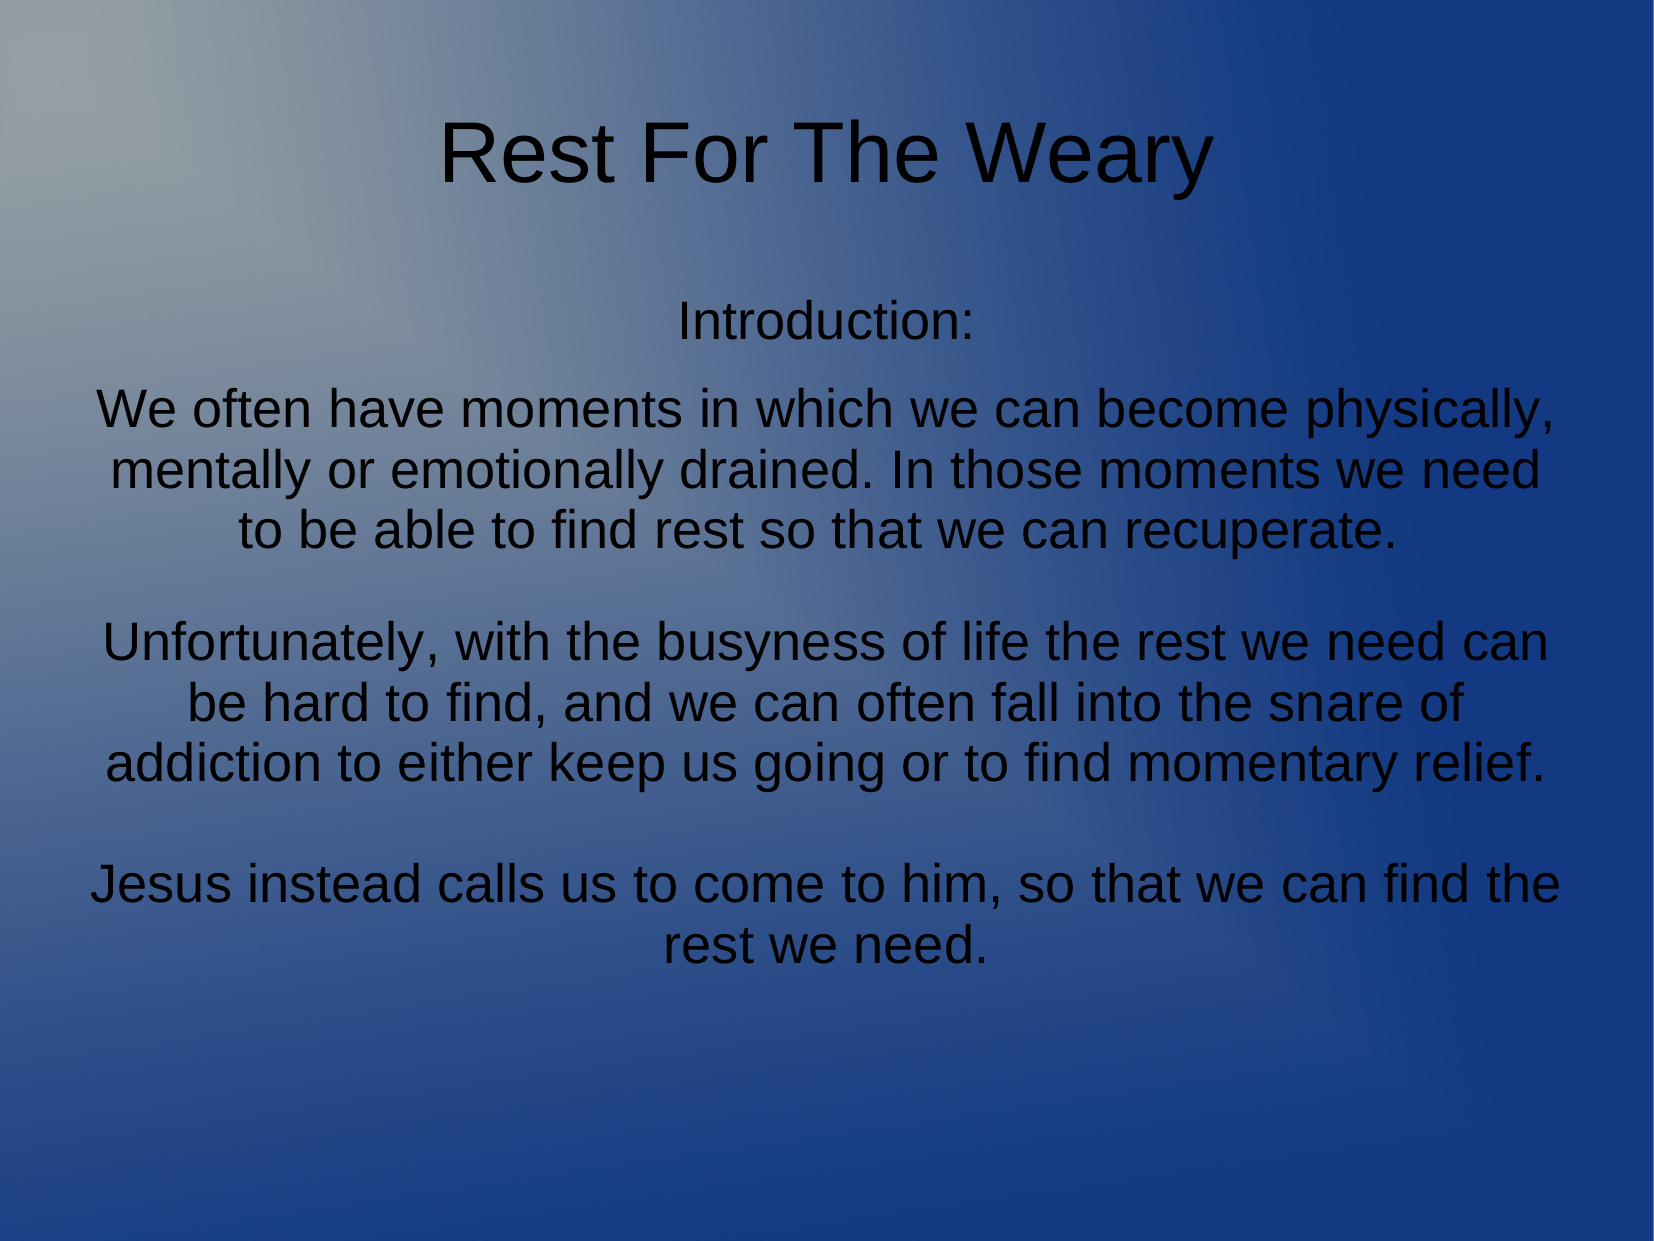

# Rest For The Weary
Introduction:
We often have moments in which we can become physically, mentally or emotionally drained. In those moments we need to be able to find rest so that we can recuperate.
Unfortunately, with the busyness of life the rest we need can be hard to find, and we can often fall into the snare of addiction to either keep us going or to find momentary relief.
Jesus instead calls us to come to him, so that we can find the rest we need.